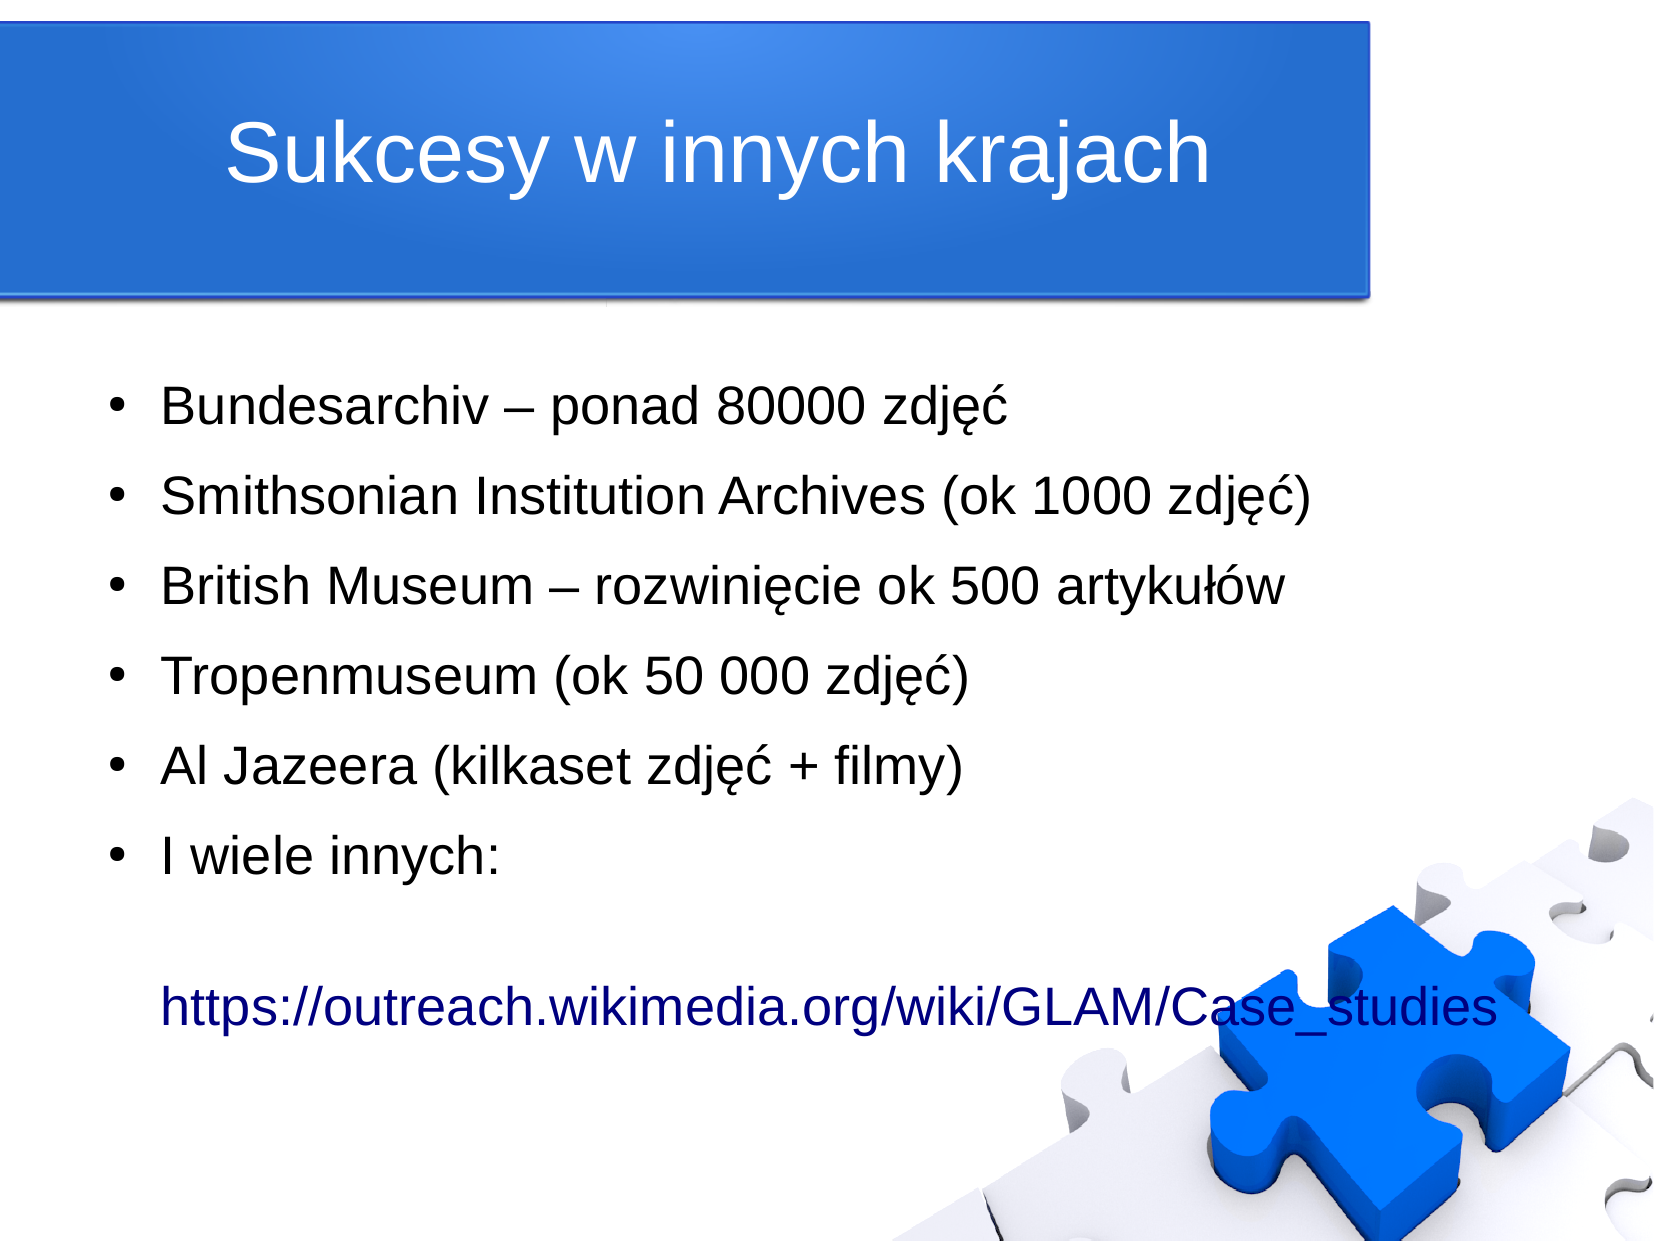

Sukcesy w innych krajach
Bundesarchiv – ponad 80000 zdjęć
Smithsonian Institution Archives (ok 1000 zdjęć)
British Museum – rozwinięcie ok 500 artykułów
Tropenmuseum (ok 50 000 zdjęć)
Al Jazeera (kilkaset zdjęć + filmy)
I wiele innych:
https://outreach.wikimedia.org/wiki/GLAM/Case_studies
# Clean & simple